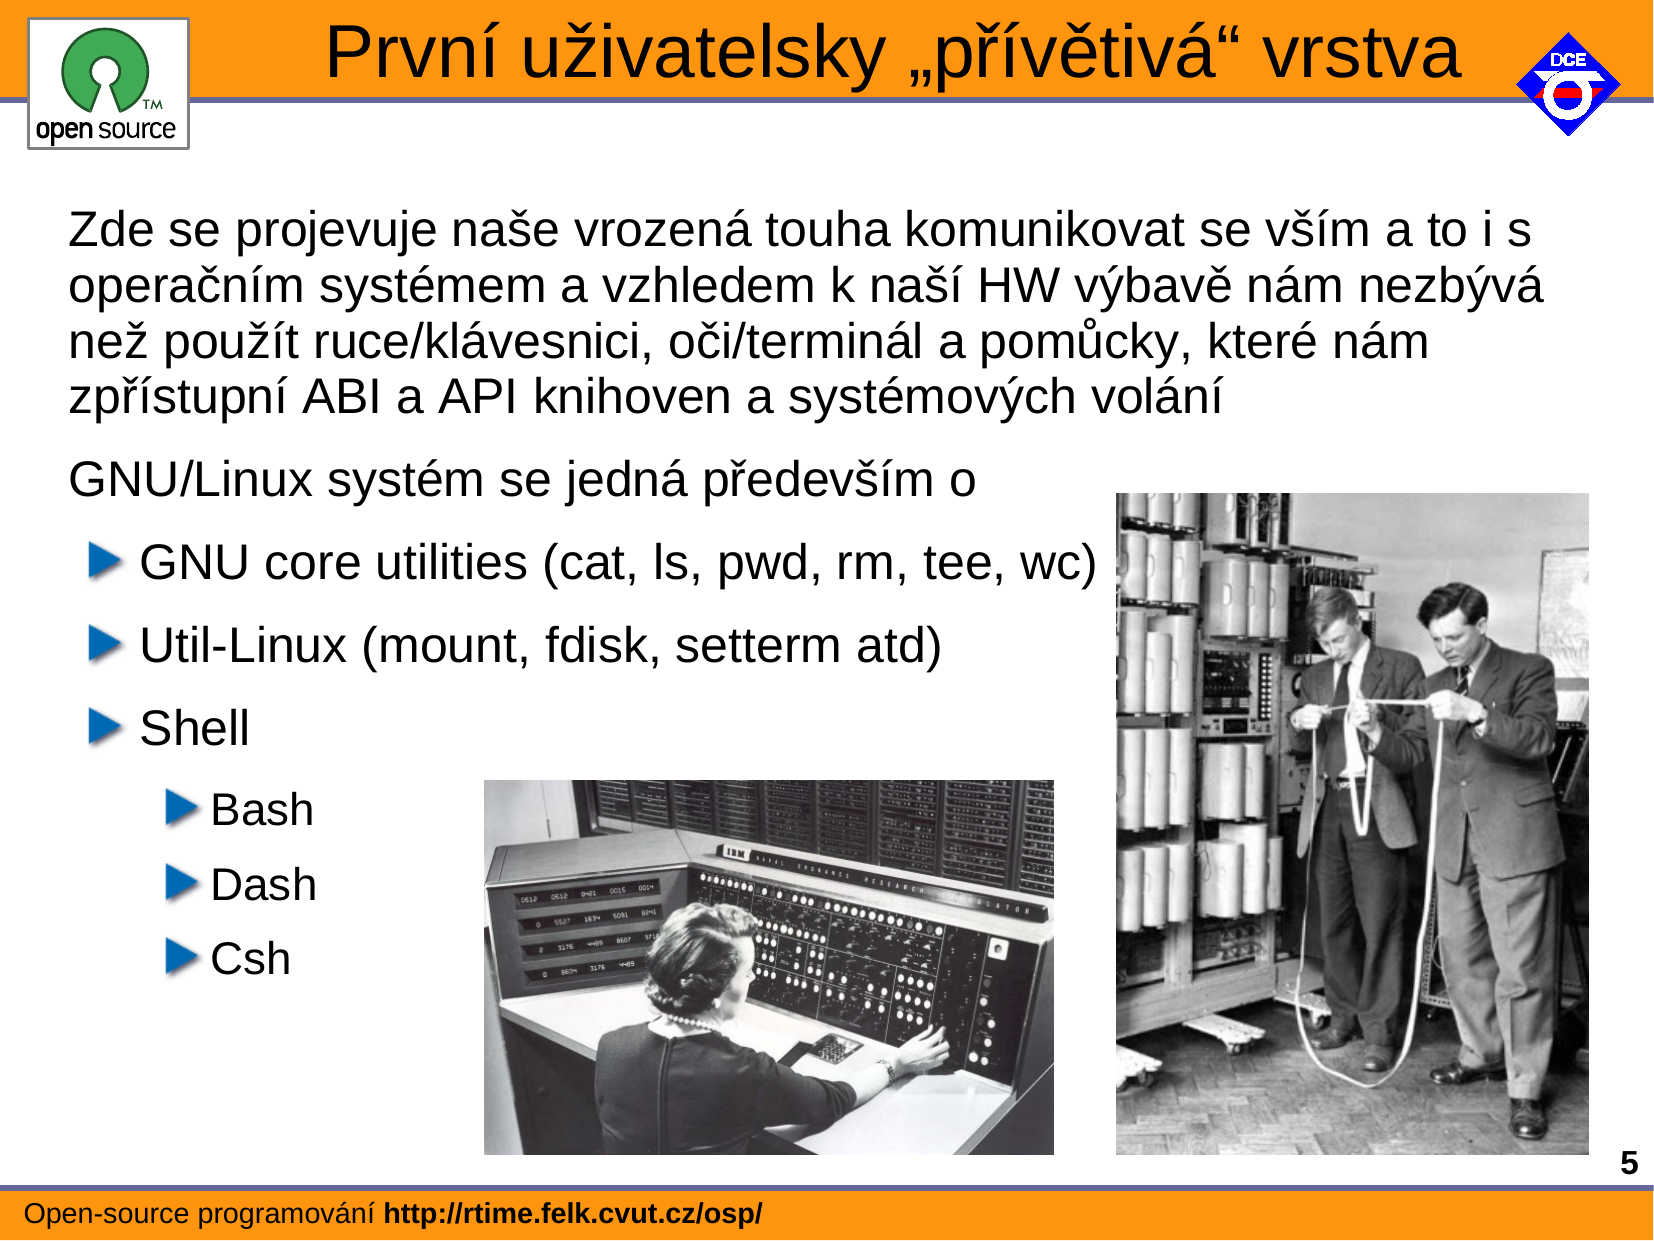

# První uživatelsky „přívětivá“ vrstva
Zde se projevuje naše vrozená touha komunikovat se vším a to i s operačním systémem a vzhledem k naší HW výbavě nám nezbývá než použít ruce/klávesnici, oči/terminál a pomůcky, které nám zpřístupní ABI a API knihoven a systémových volání
GNU/Linux systém se jedná především o
GNU core utilities (cat, ls, pwd, rm, tee, wc)
Util-Linux (mount, fdisk, setterm atd)
Shell
Bash
Dash
Csh